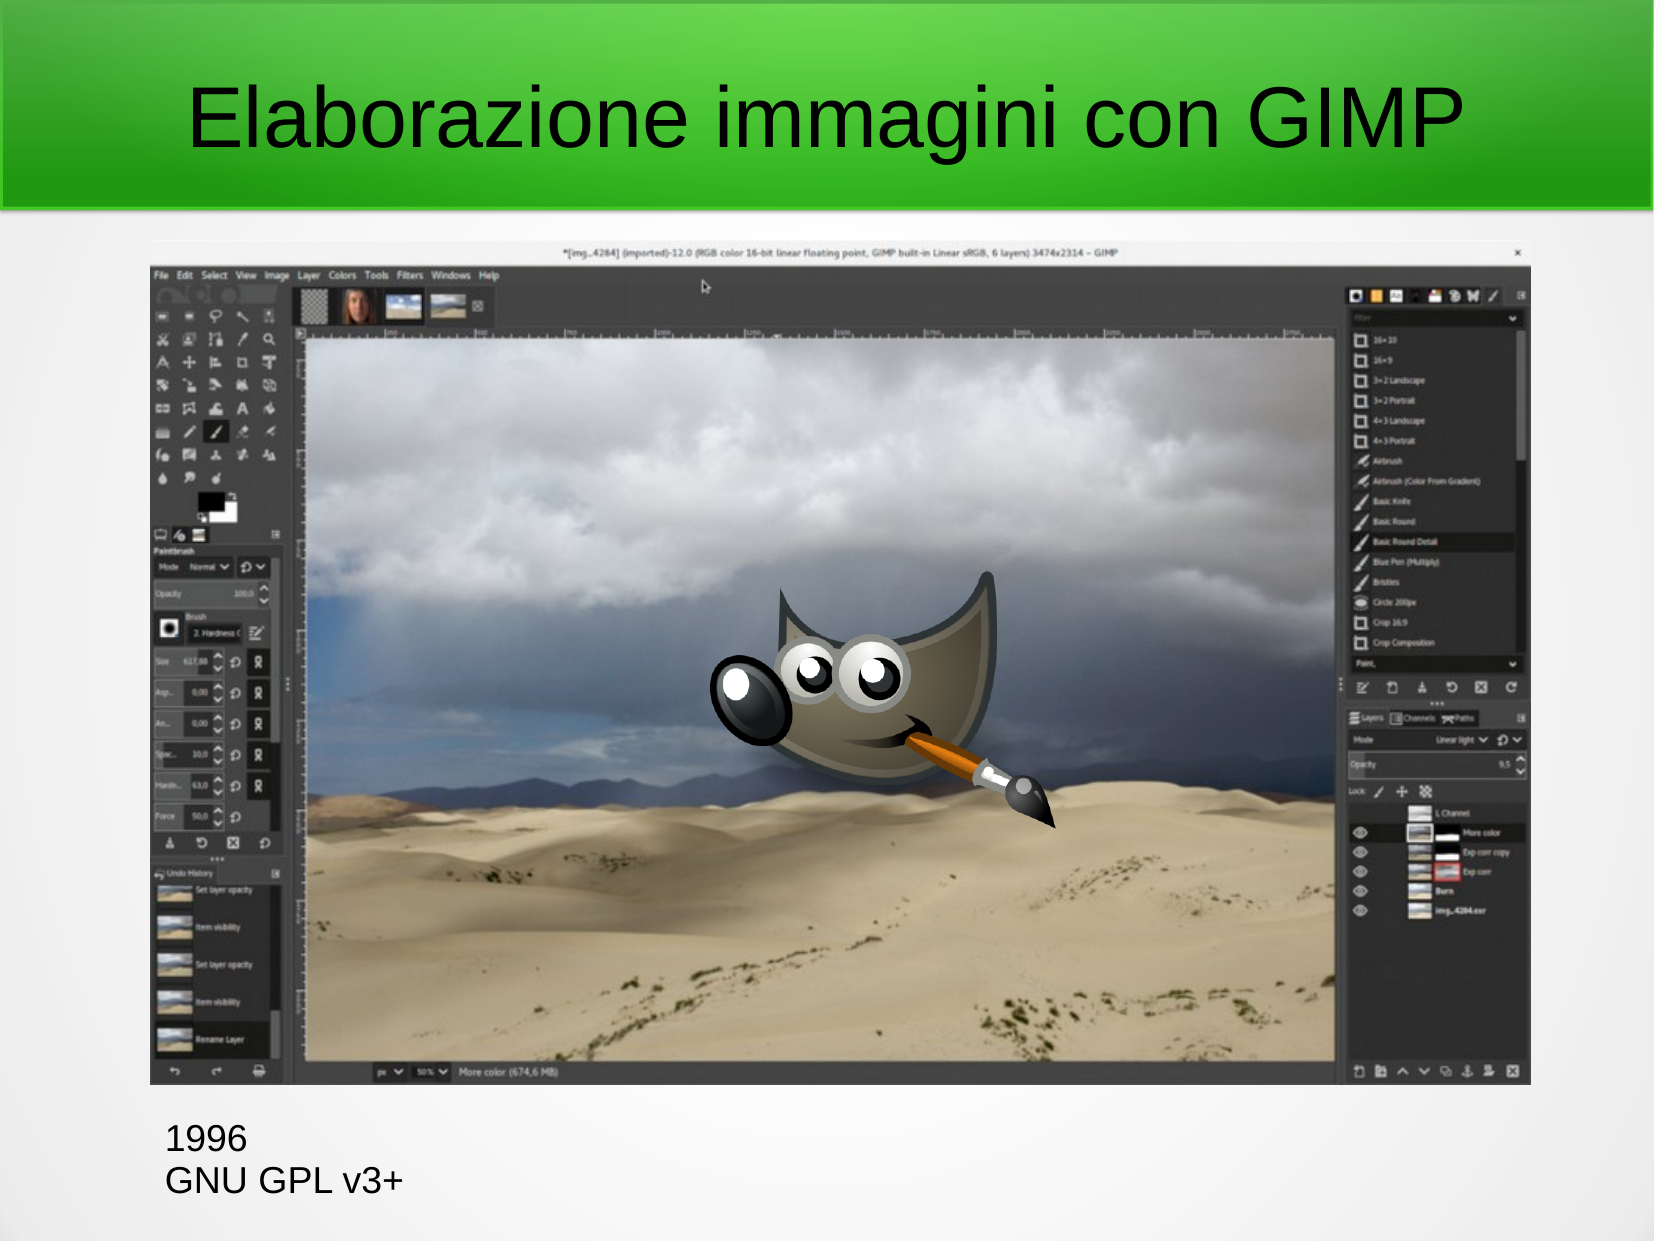

# Elaborazione immagini con GIMP
1996
GNU GPL v3+